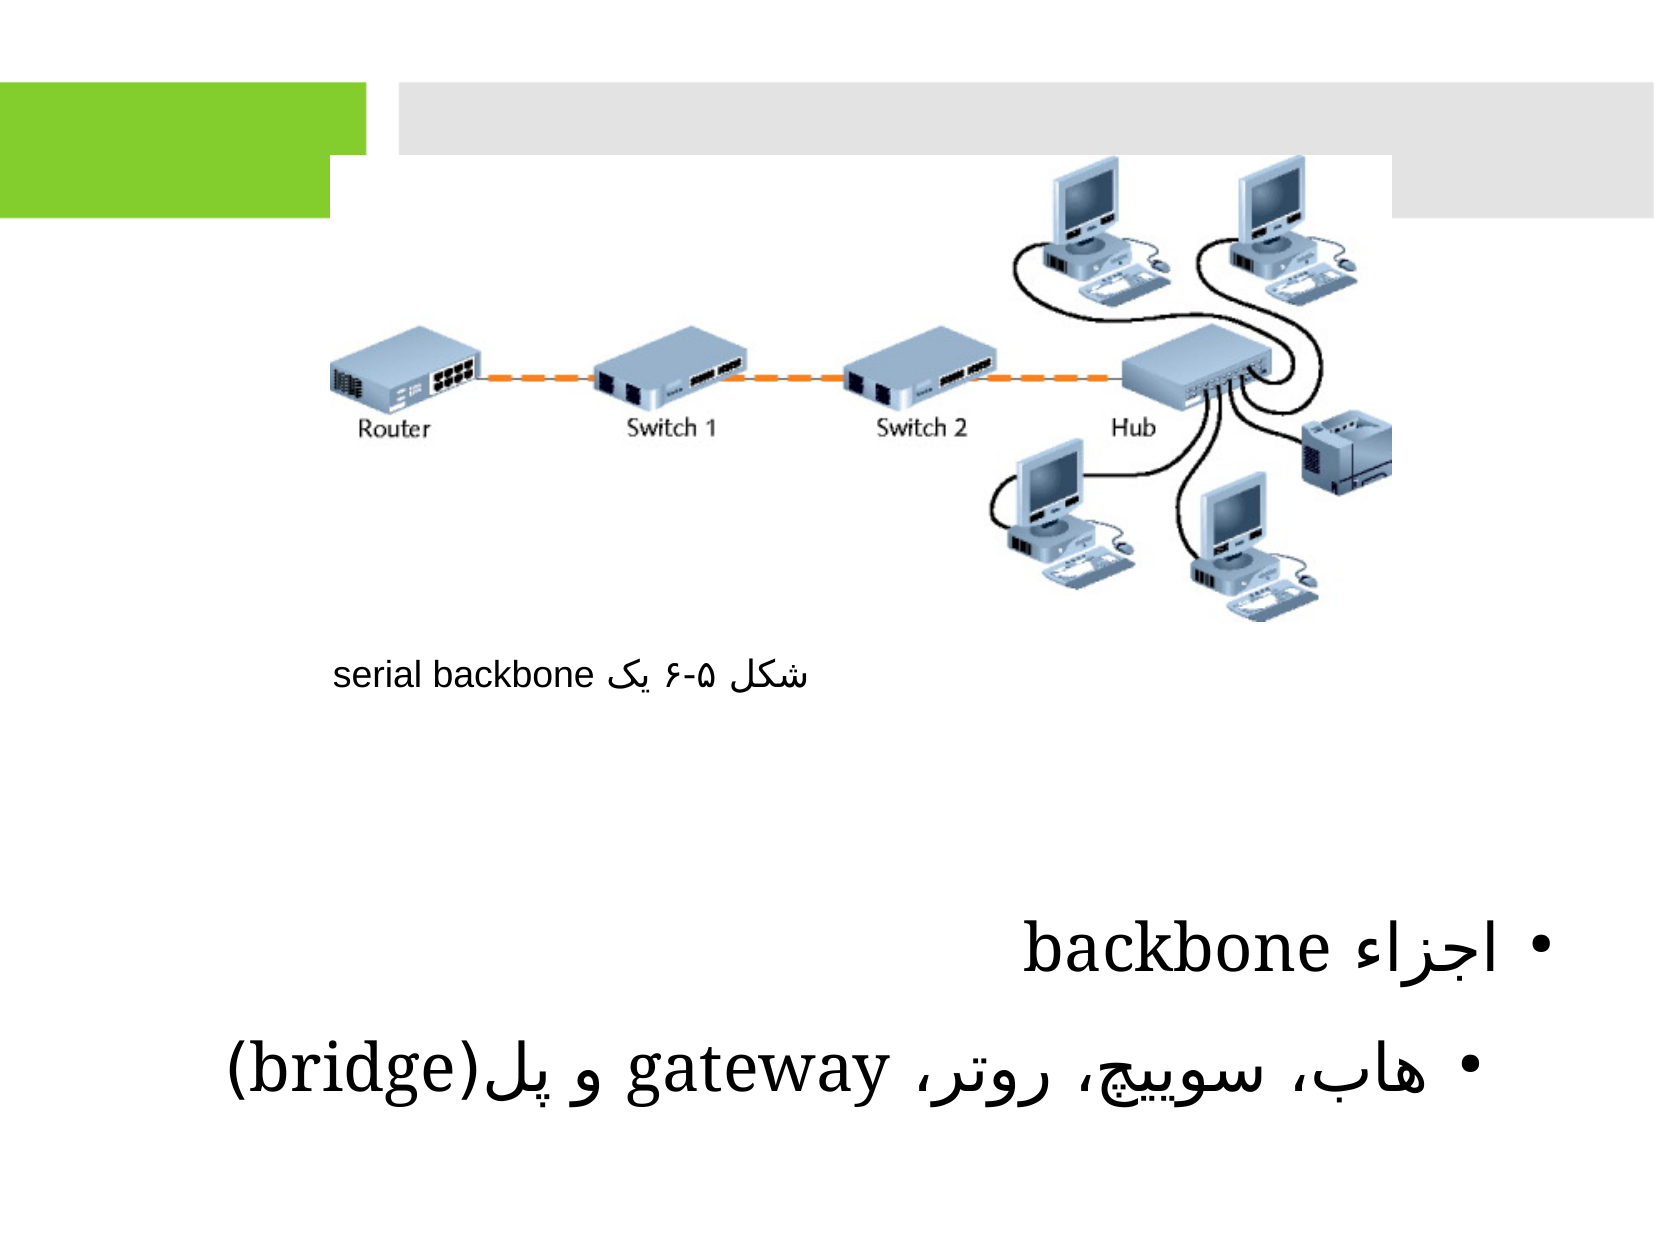

شکل ۵-۶ یک serial backbone
# اجزاء backbone
هاب، سوییچ، روتر، gateway و پل(bridge)